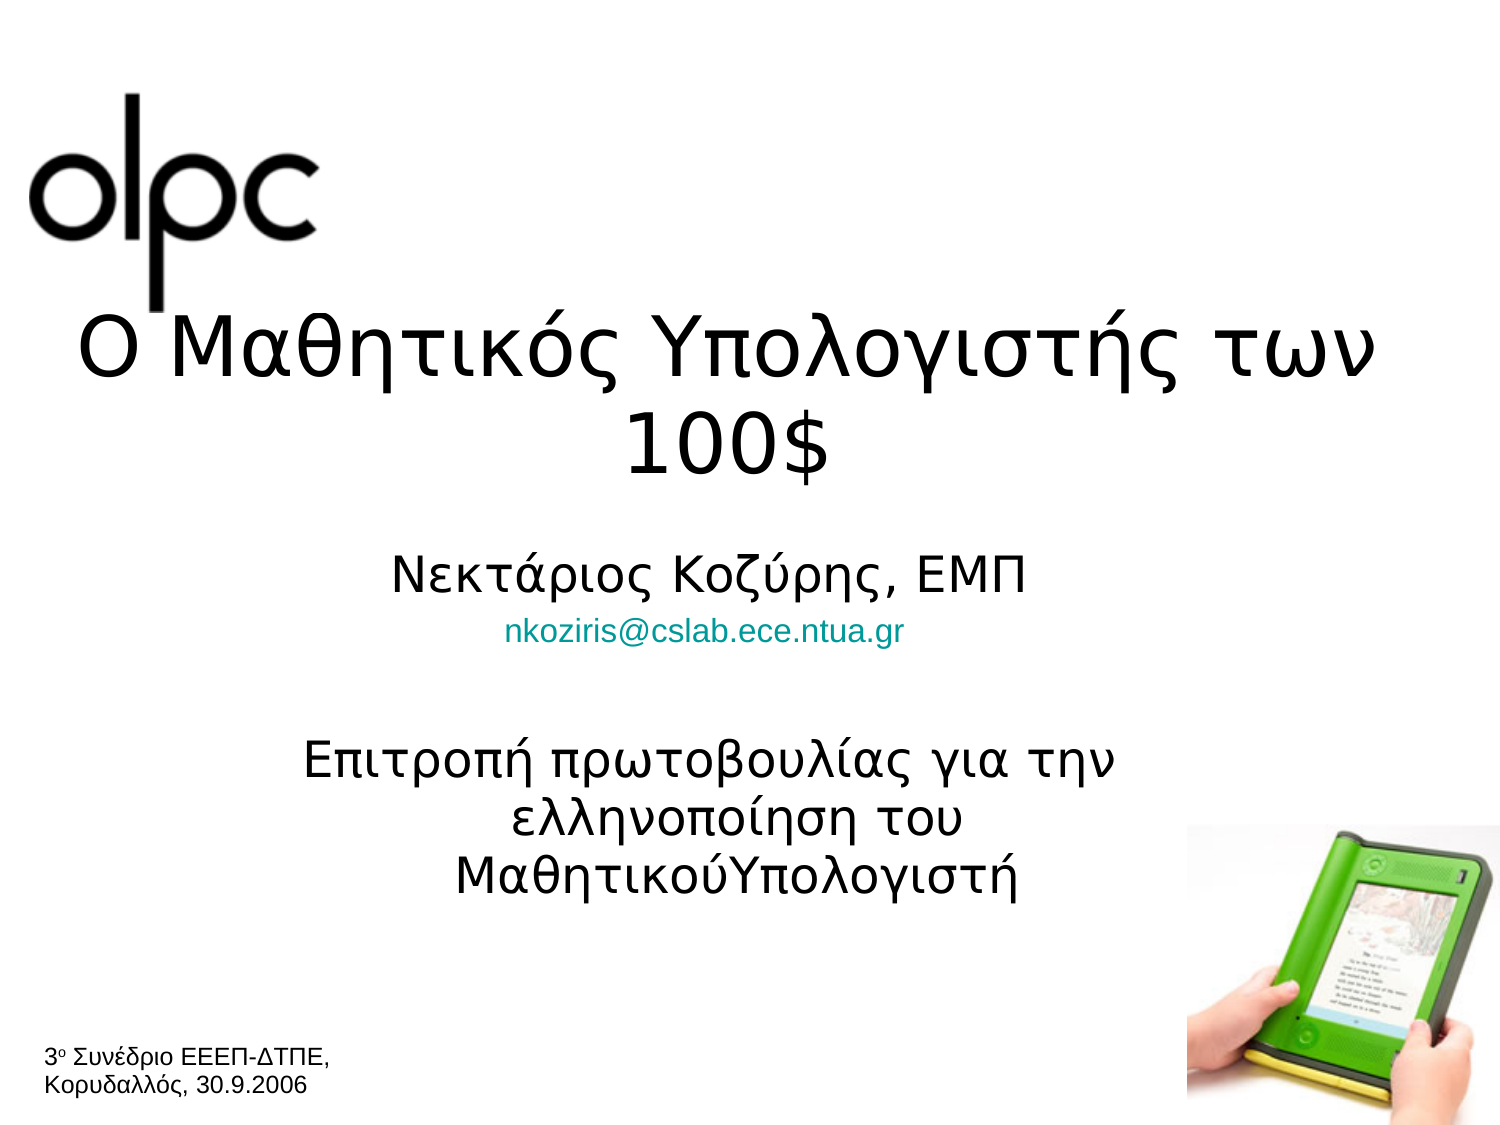

# Ο Μαθητικός Υπολογιστής των 100$
Νεκτάριος Κοζύρης, ΕΜΠ
nkoziris@cslab.ece.ntua.gr
Επιτροπή πρωτοβουλίας για την ελληνοποίηση του ΜαθητικούΥπολογιστή
3ο Συνέδριο ΕΕΕΠ-ΔΤΠΕ, Κορυδαλλός, 30.9.2006